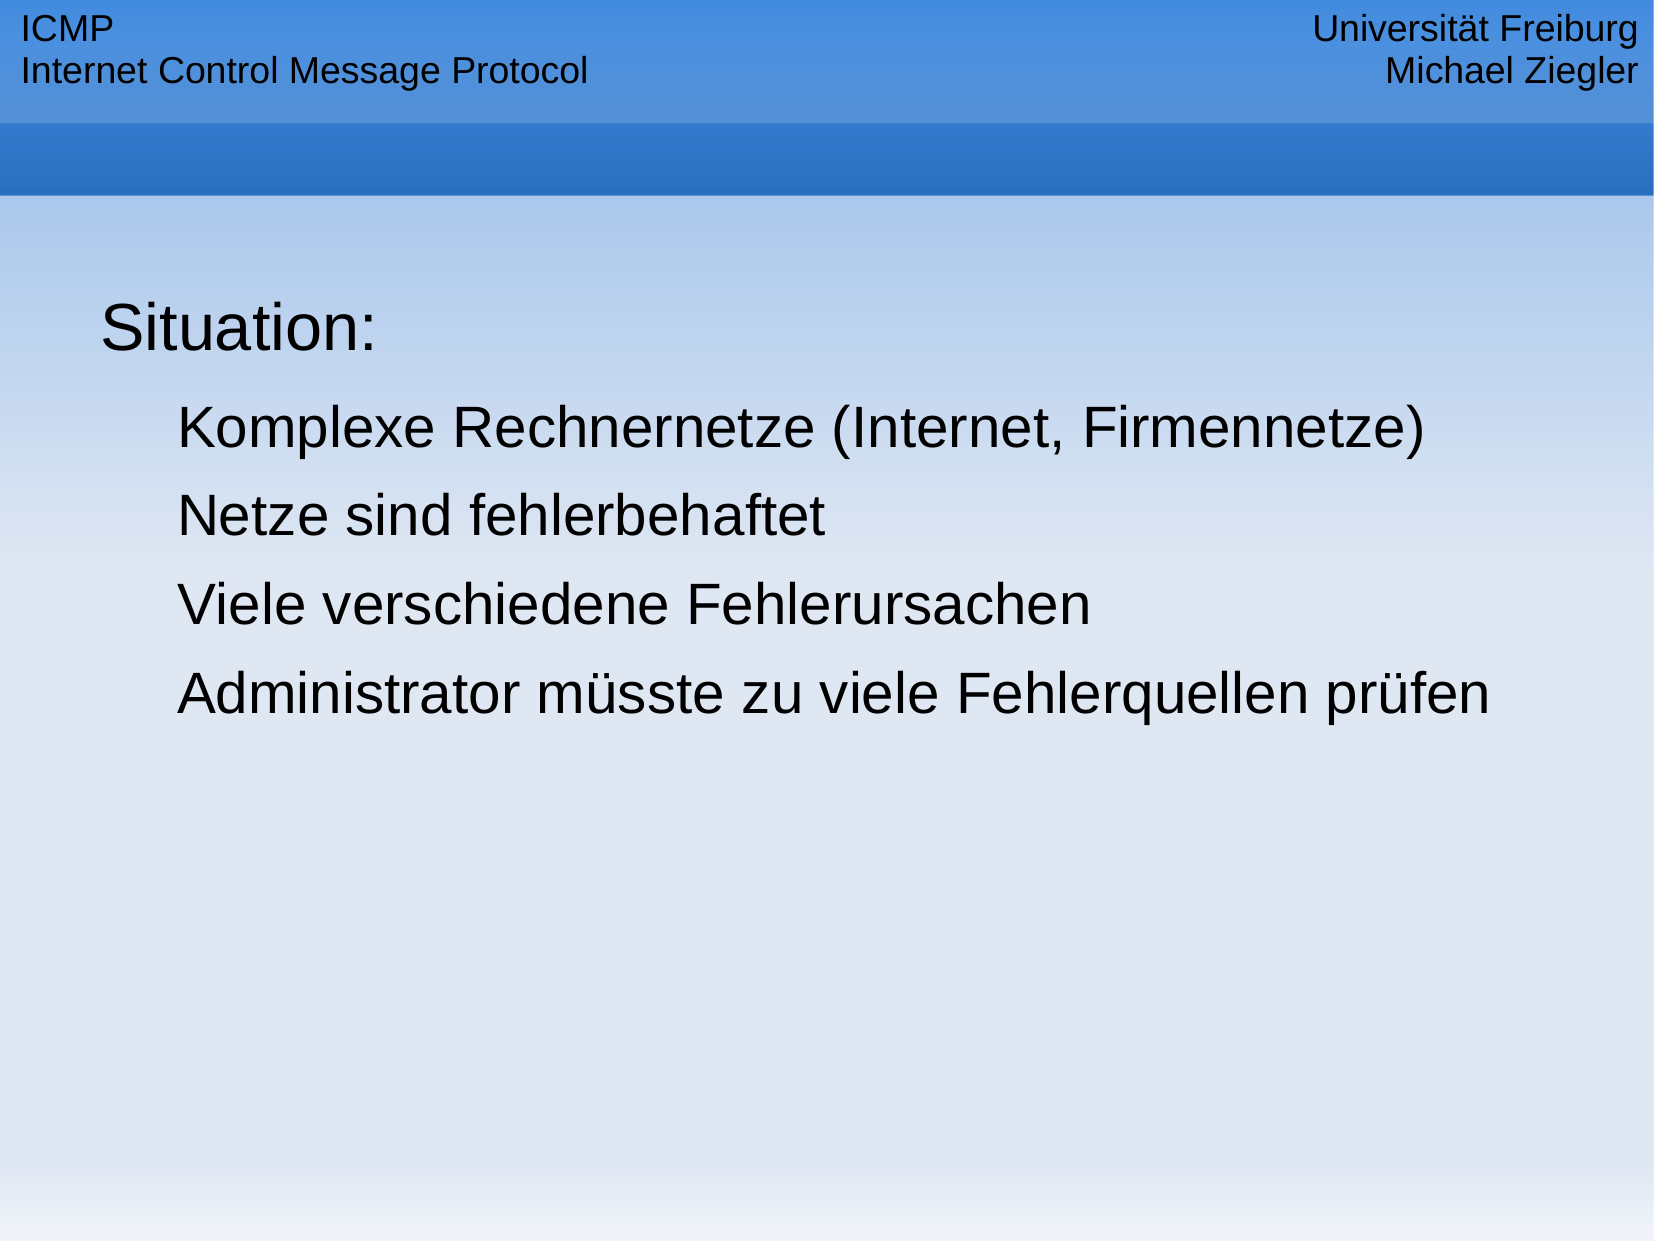

ICMP
Internet Control Message Protocol
Universität Freiburg
Michael Ziegler
# Situation:
Komplexe Rechnernetze (Internet, Firmennetze)
Netze sind fehlerbehaftet
Viele verschiedene Fehlerursachen
Administrator müsste zu viele Fehlerquellen prüfen